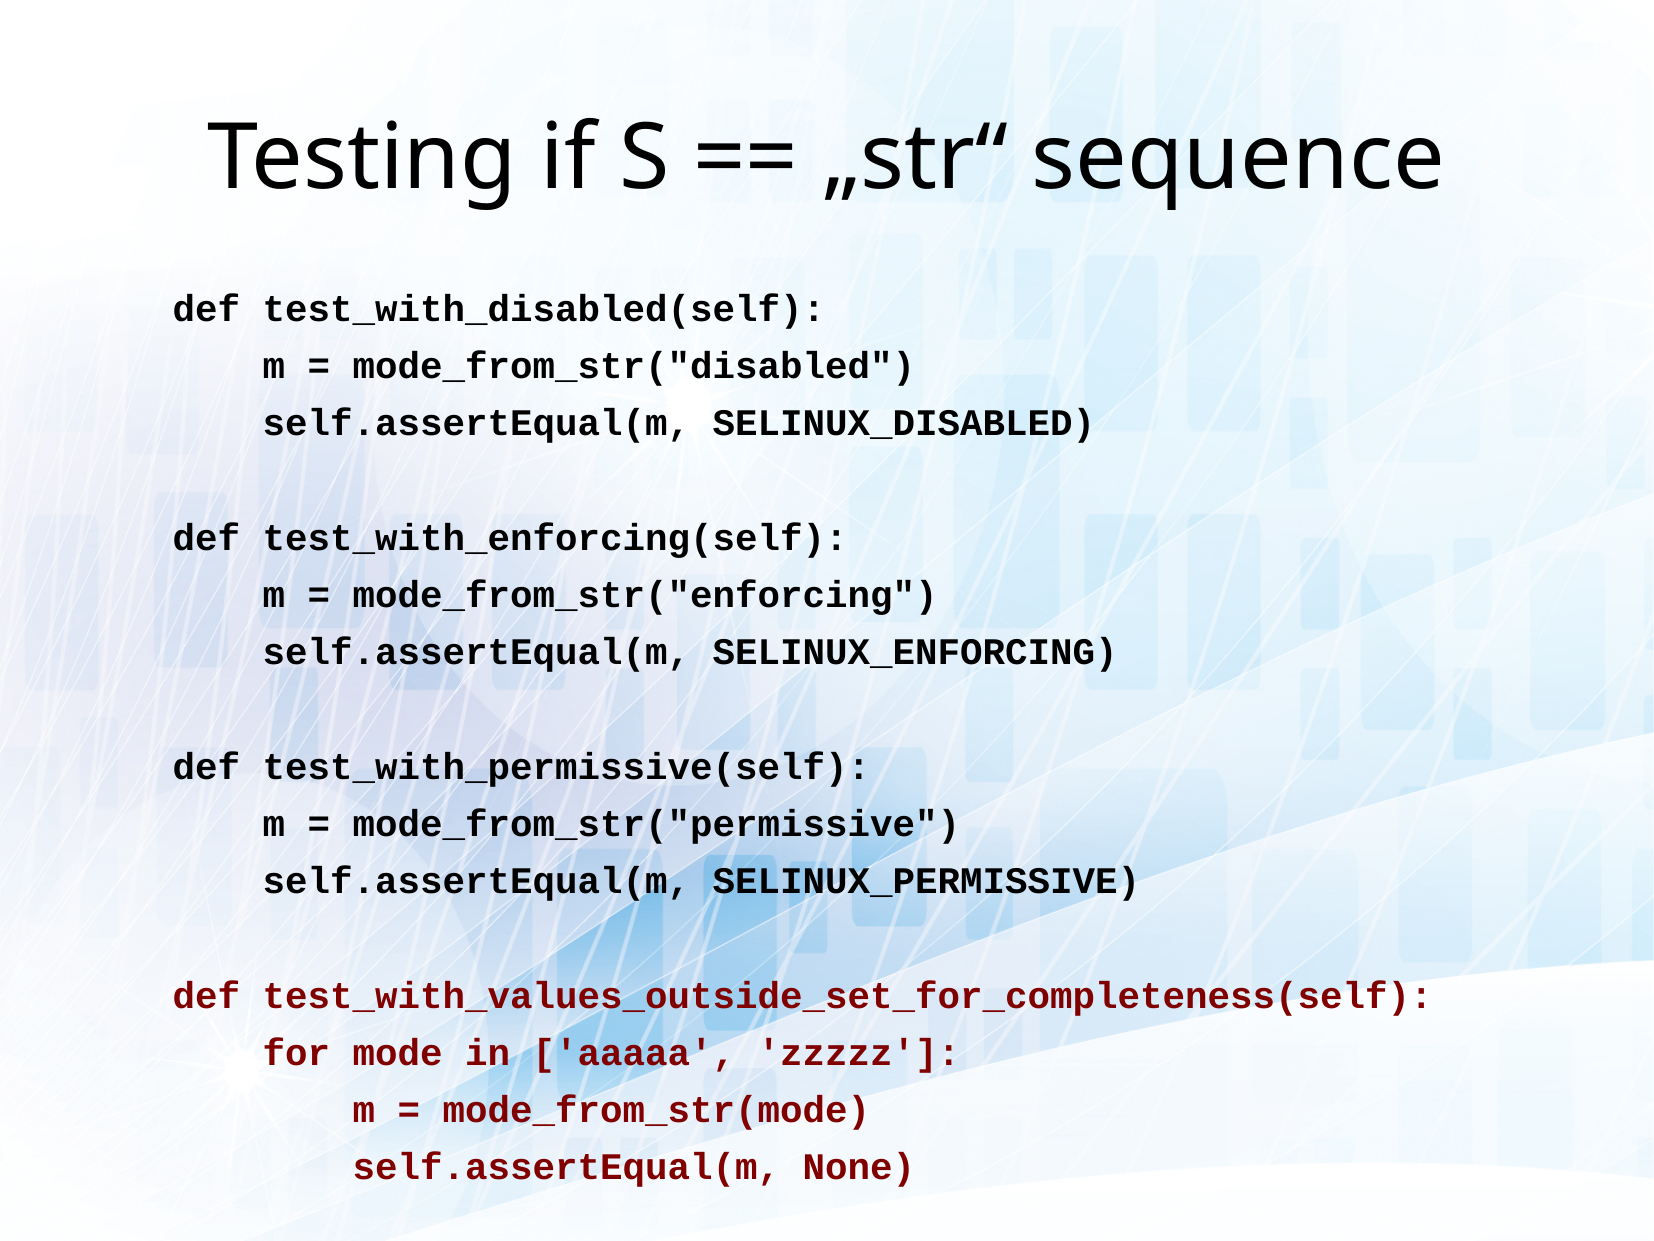

# Testing if S == „str“ sequence
 def test_with_disabled(self):
 m = mode_from_str("disabled")
 self.assertEqual(m, SELINUX_DISABLED)
 def test_with_enforcing(self):
 m = mode_from_str("enforcing")
 self.assertEqual(m, SELINUX_ENFORCING)
 def test_with_permissive(self):
 m = mode_from_str("permissive")
 self.assertEqual(m, SELINUX_PERMISSIVE)
 def test_with_values_outside_set_for_completeness(self):
 for mode in ['aaaaa', 'zzzzz']:
 m = mode_from_str(mode)
 self.assertEqual(m, None)